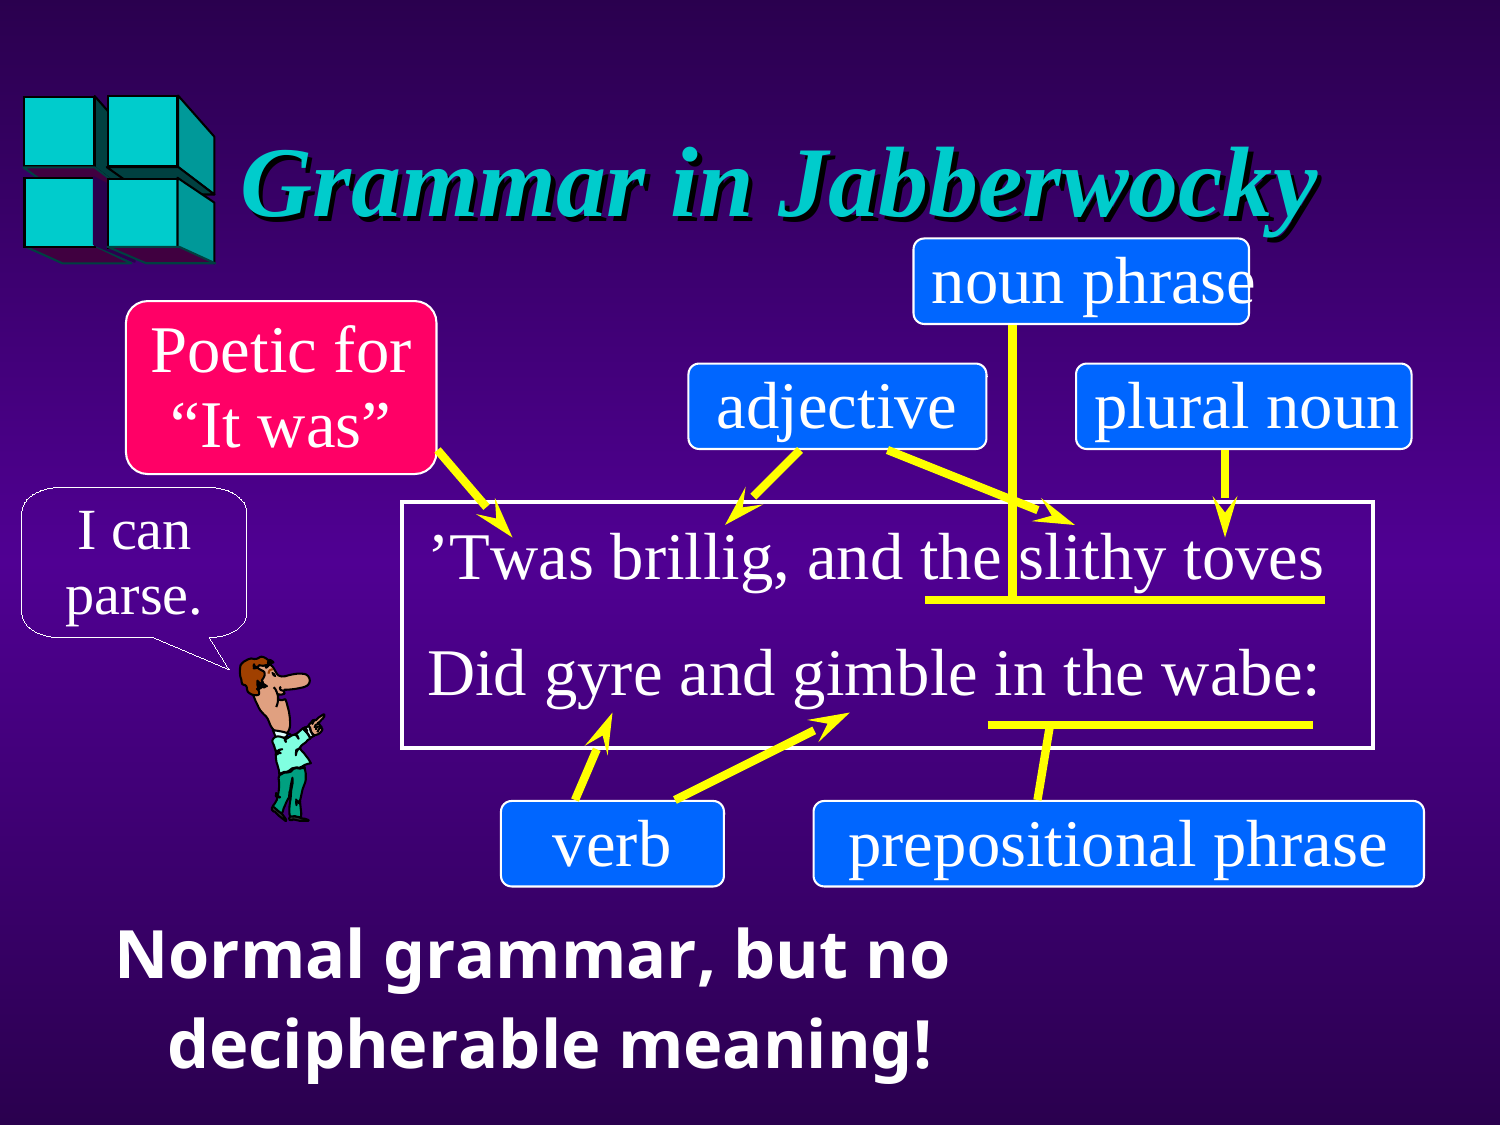

# Grammar in Jabberwocky
noun phrase
Poetic for
“It was”
adjective
plural noun
I can
parse.
’Twas brillig, and the slithy toves
Did gyre and gimble in the wabe:
verb
prepositional phrase
Normal grammar, but no decipherable meaning!